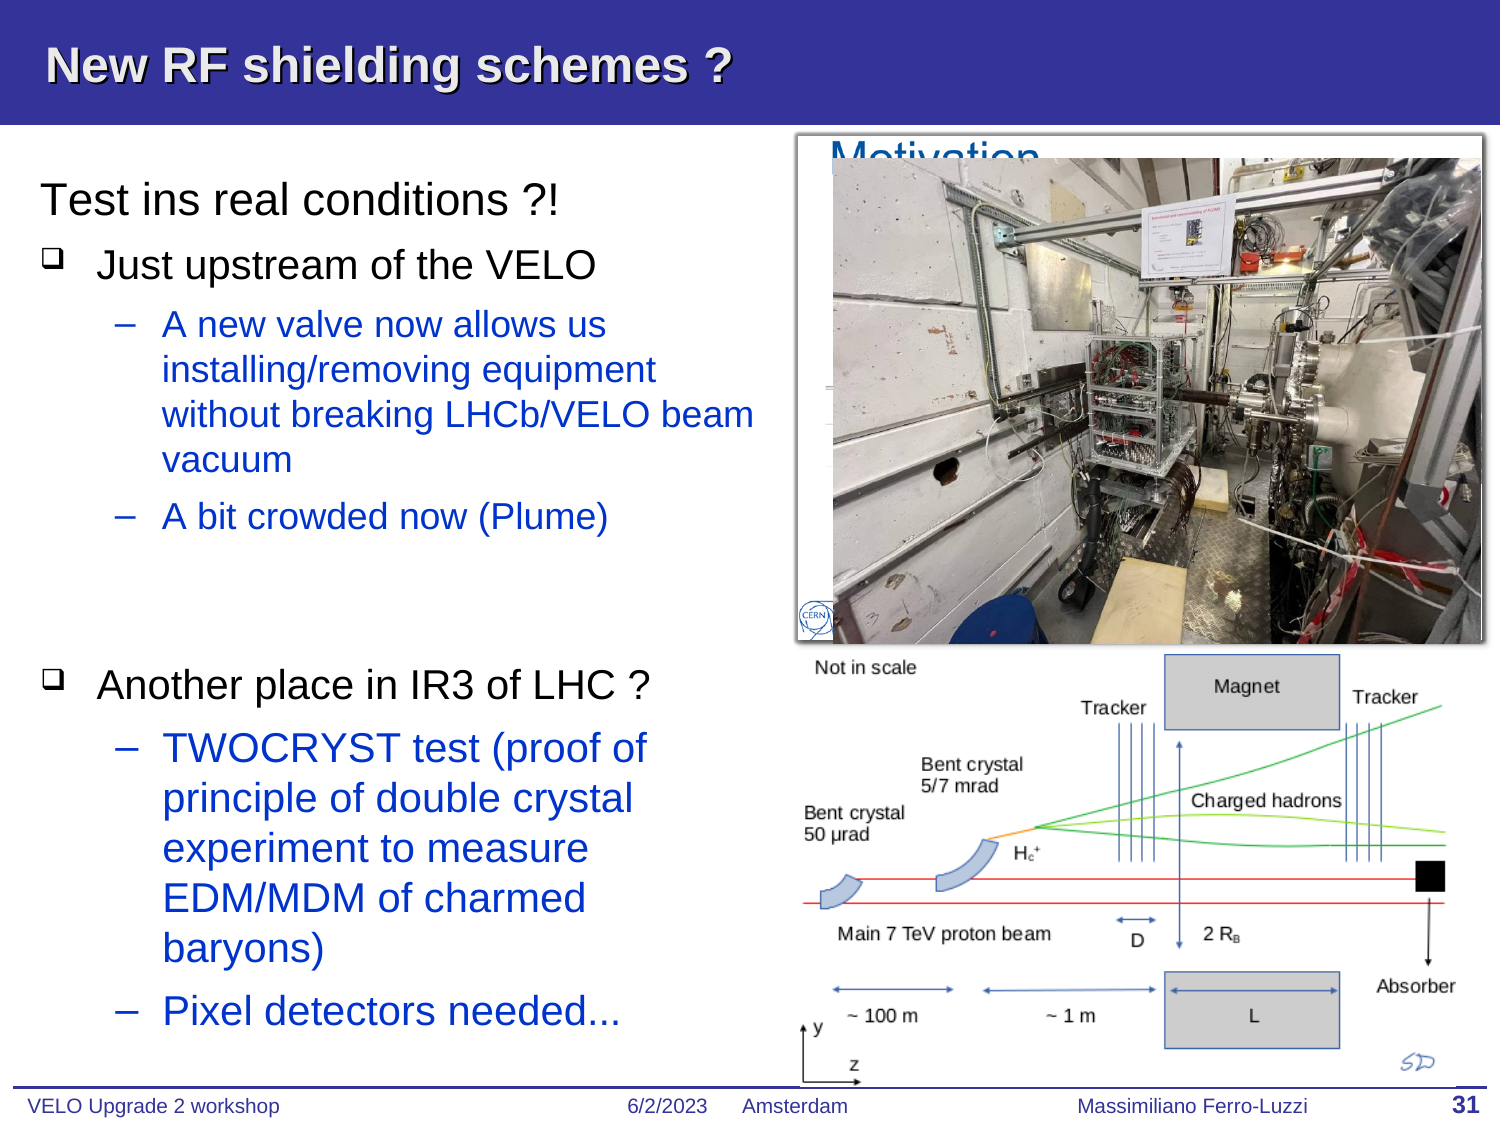

# New RF shielding schemes ?
Test ins real conditions ?!
Just upstream of the VELO
A new valve now allows us installing/removing equipment without breaking LHCb/VELO beam vacuum
A bit crowded now (Plume)
Another place in IR3 of LHC ?
TWOCRYST test (proof of principle of double crystal experiment to measure EDM/MDM of charmed baryons)
Pixel detectors needed...